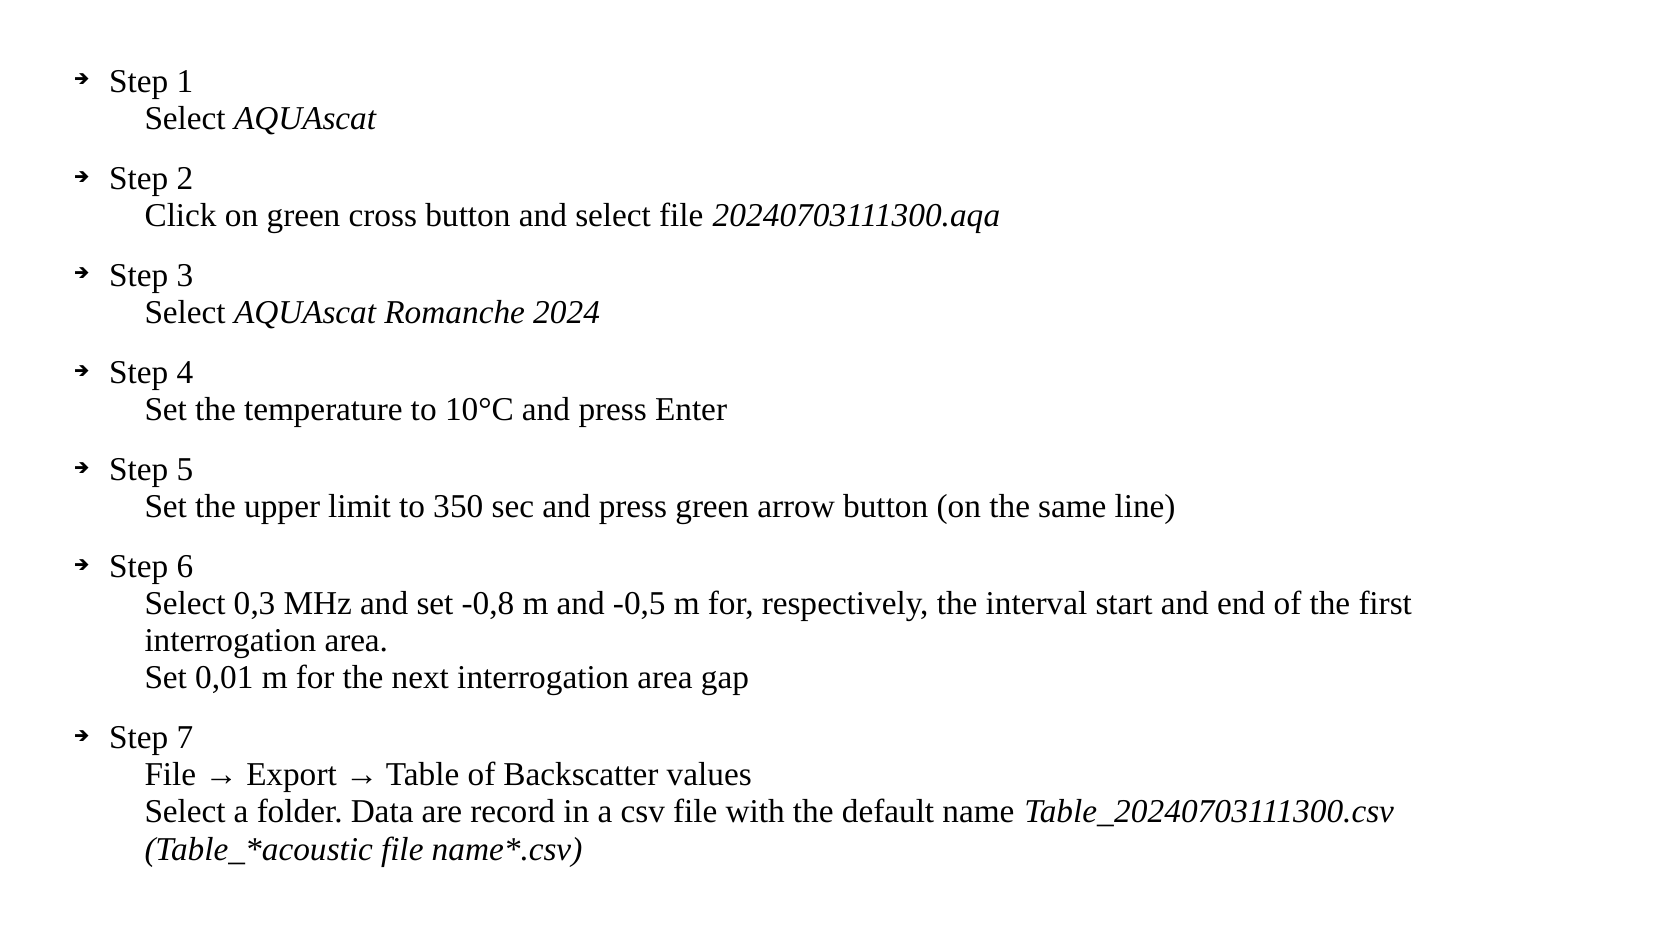

Step 1
Select AQUAscat
Step 2
Click on green cross button and select file 20240703111300.aqa
Step 3
Select AQUAscat Romanche 2024
Step 4
Set the temperature to 10°C and press Enter
Step 5
Set the upper limit to 350 sec and press green arrow button (on the same line)
Step 6
Select 0,3 MHz and set -0,8 m and -0,5 m for, respectively, the interval start and end of the first interrogation area.
Set 0,01 m for the next interrogation area gap
Step 7
File → Export → Table of Backscatter values
Select a folder. Data are record in a csv file with the default name Table_20240703111300.csv (Table_*acoustic file name*.csv)